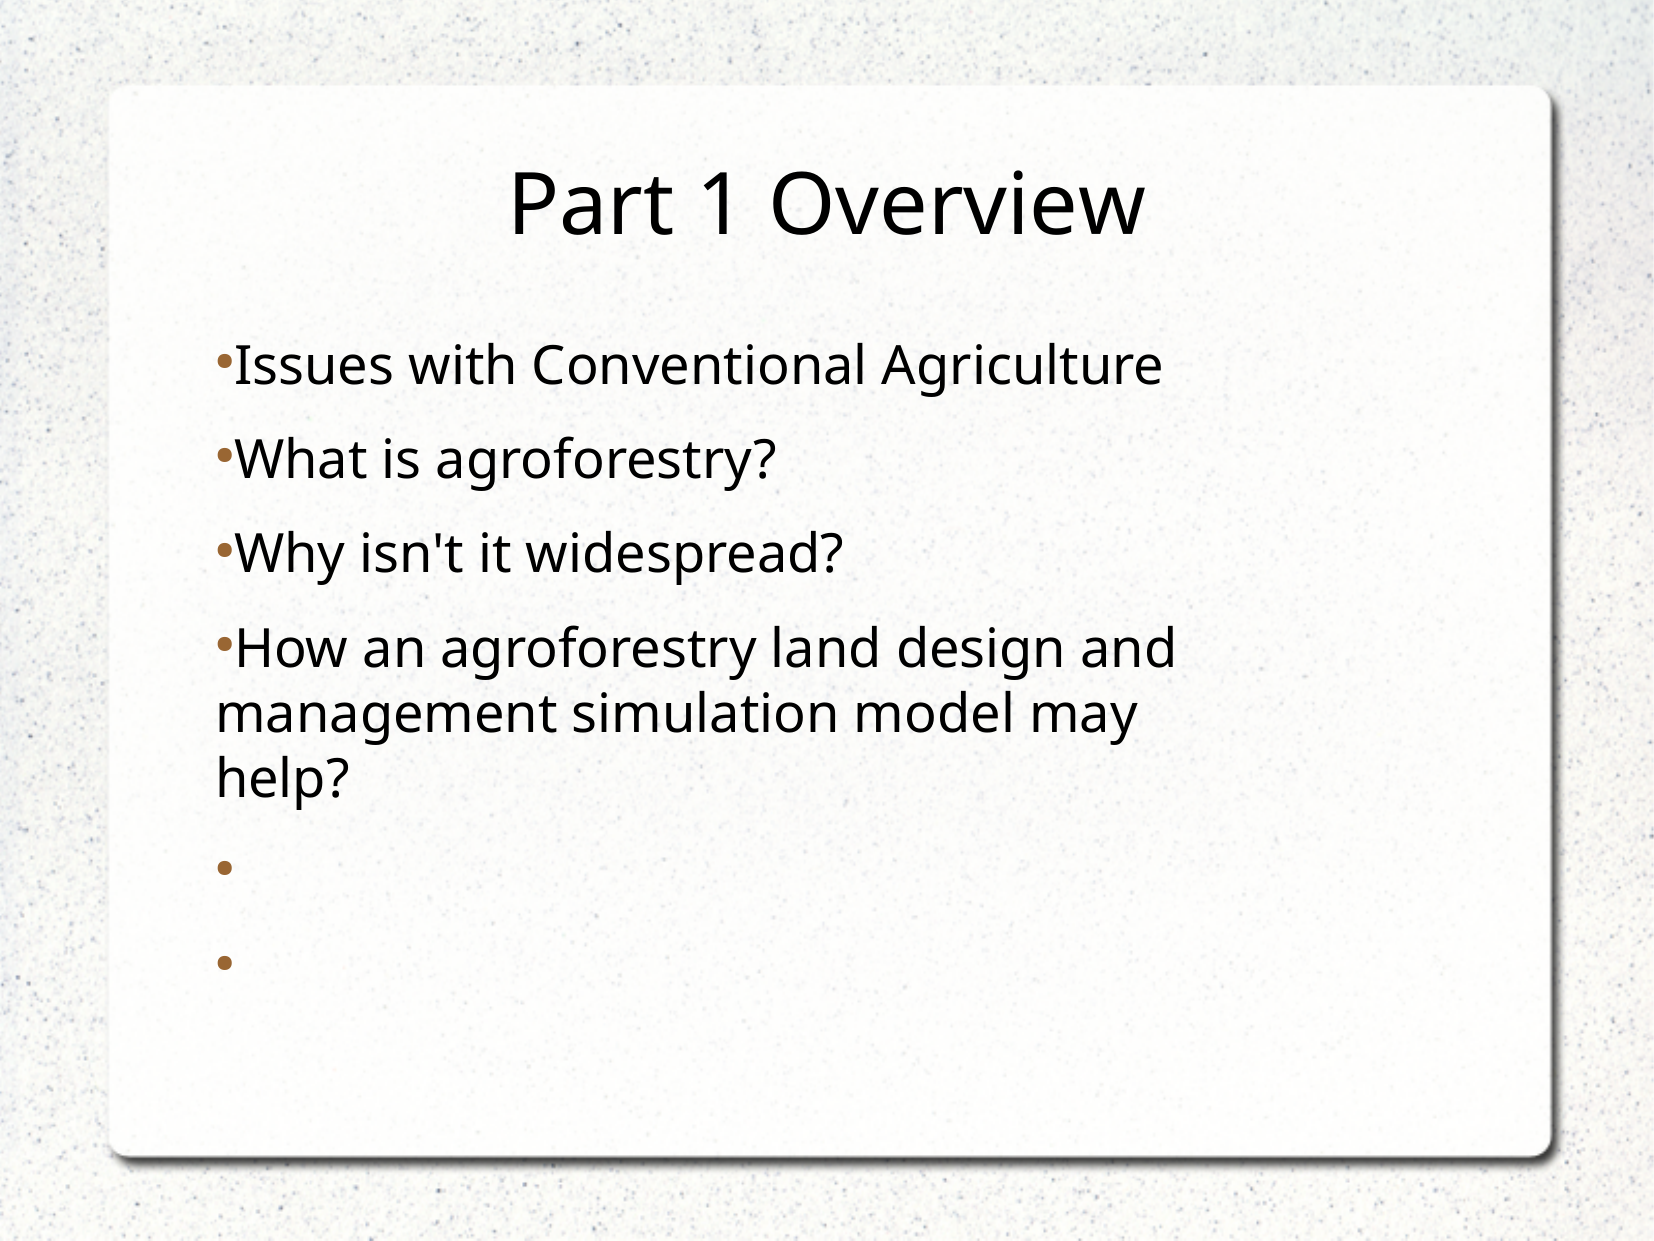

# Part 1 Overview
Issues with Conventional Agriculture
What is agroforestry?
Why isn't it widespread?
How an agroforestry land design and management simulation model may help?